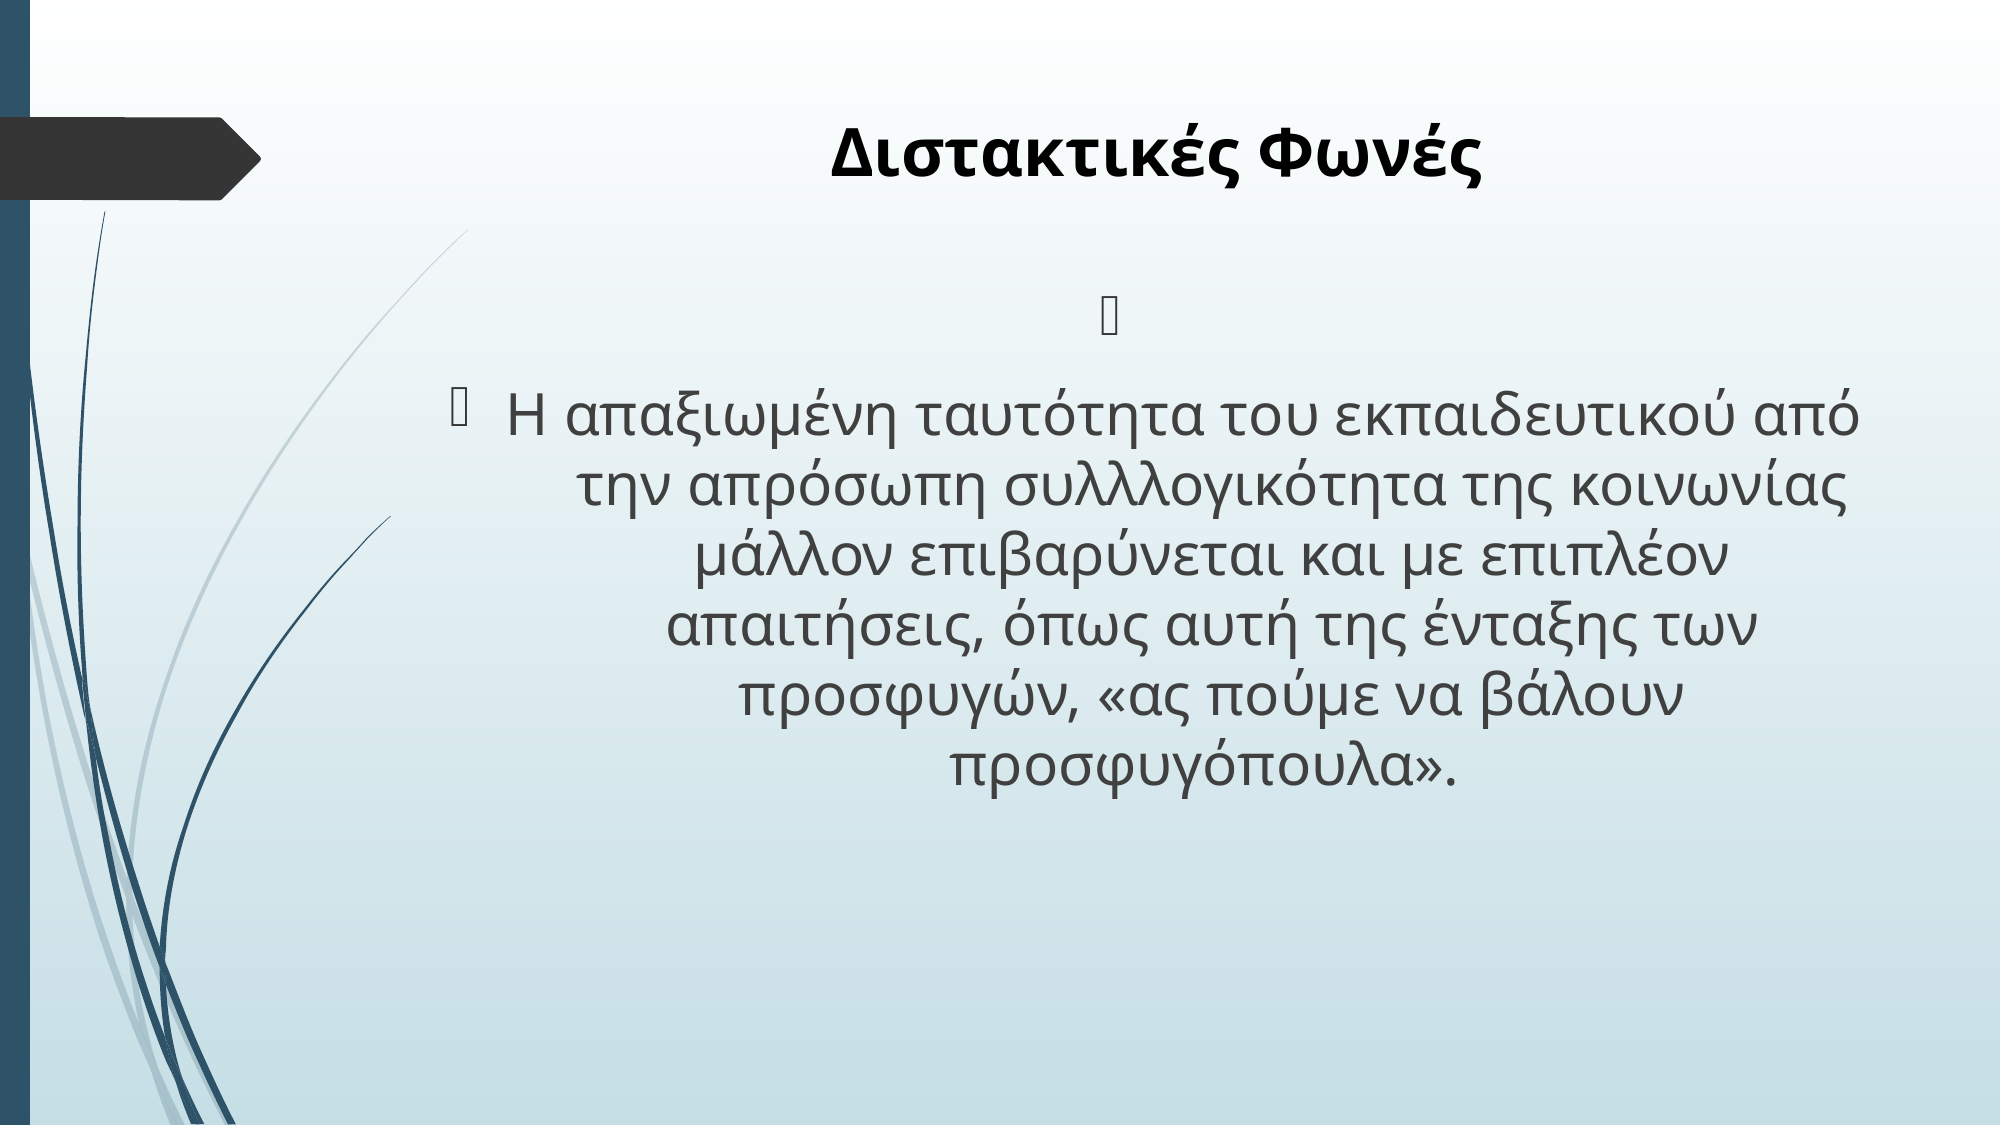

# Διστακτικές Φωνές
Η απαξιωμένη ταυτότητα του εκπαιδευτικού από την απρόσωπη συλλλογικότητα της κοινωνίας μάλλον επιβαρύνεται και με επιπλέον απαιτήσεις, όπως αυτή της ένταξης των προσφυγών, «ας πούμε να βάλουν προσφυγόπουλα».